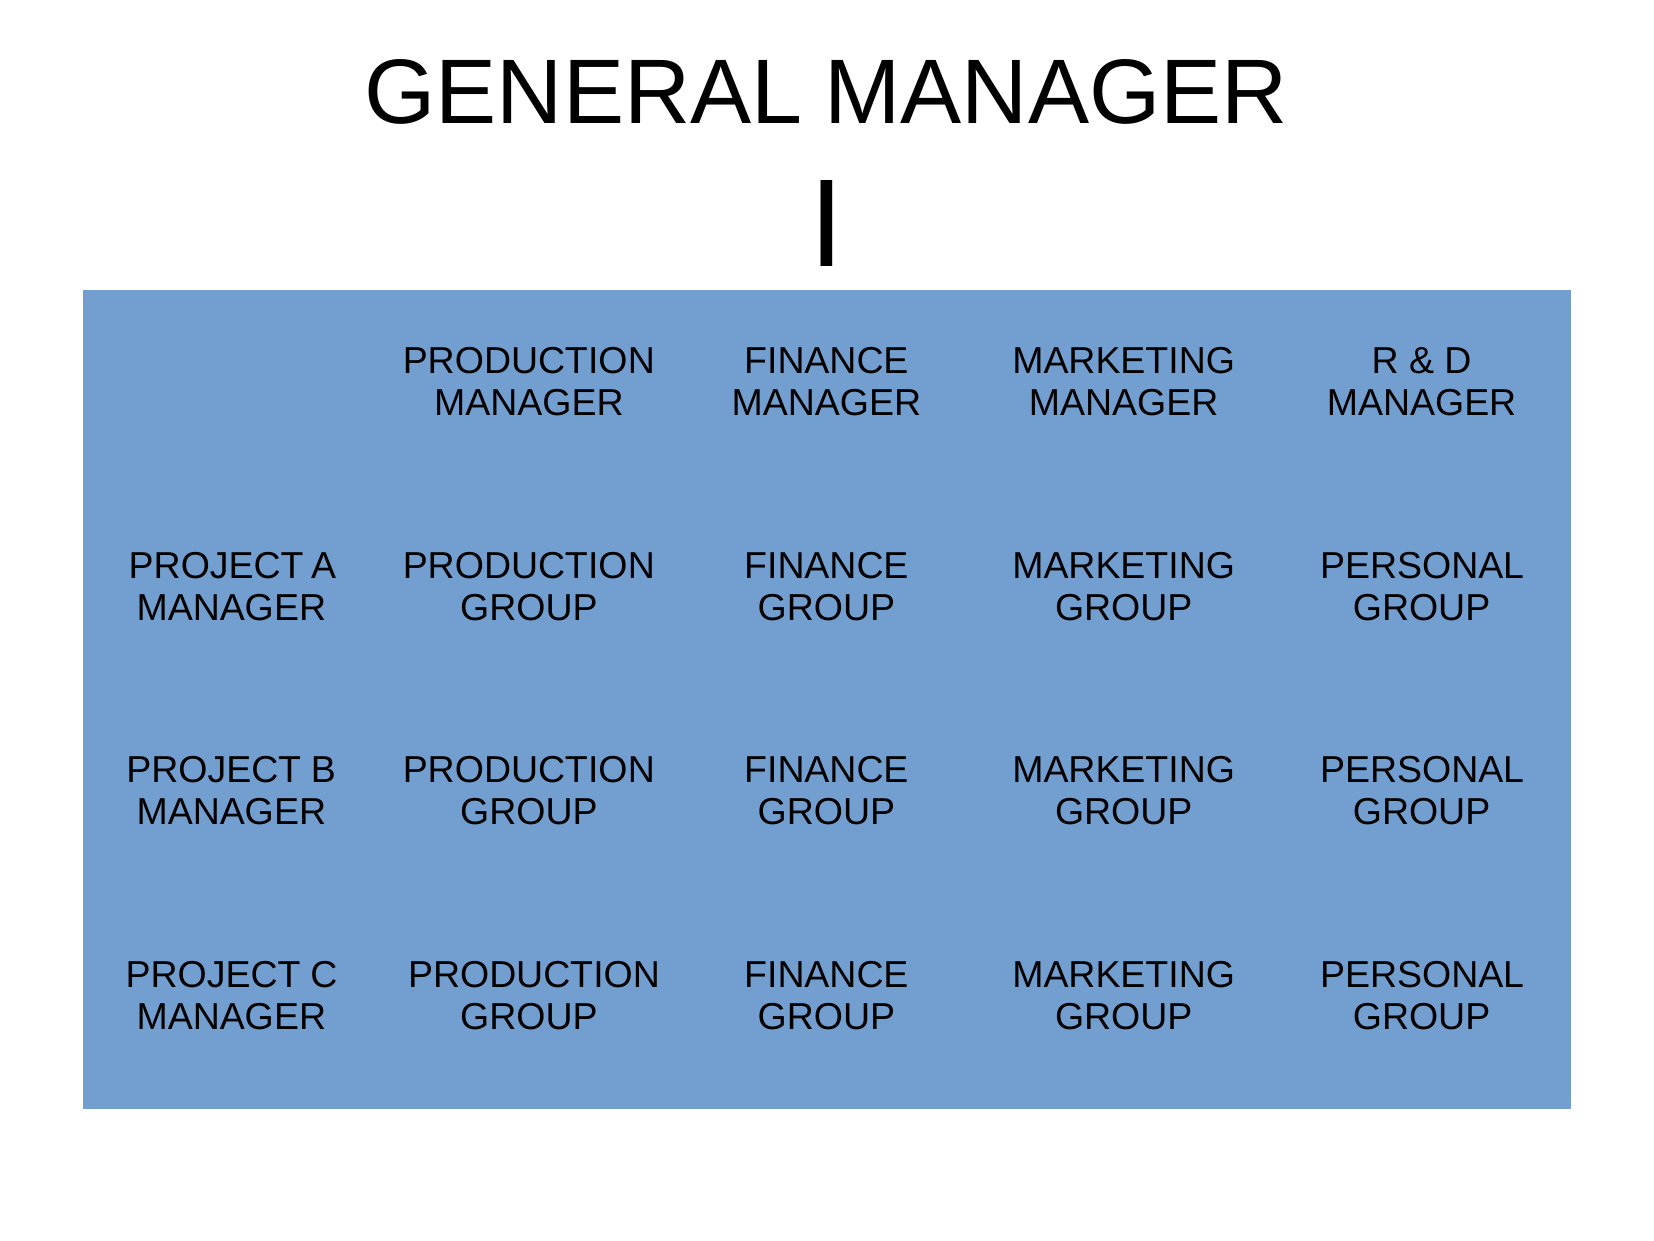

# GENERAL MANAGER I
| | PRODUCTION MANAGER | FINANCE MANAGER | MARKETING MANAGER | R & D MANAGER |
| --- | --- | --- | --- | --- |
| PROJECT A MANAGER | PRODUCTION GROUP | FINANCE GROUP | MARKETING GROUP | PERSONAL GROUP |
| PROJECT B MANAGER | PRODUCTION GROUP | FINANCE GROUP | MARKETING GROUP | PERSONAL GROUP |
| PROJECT C MANAGER | PRODUCTION GROUP | FINANCE GROUP | MARKETING GROUP | PERSONAL GROUP |